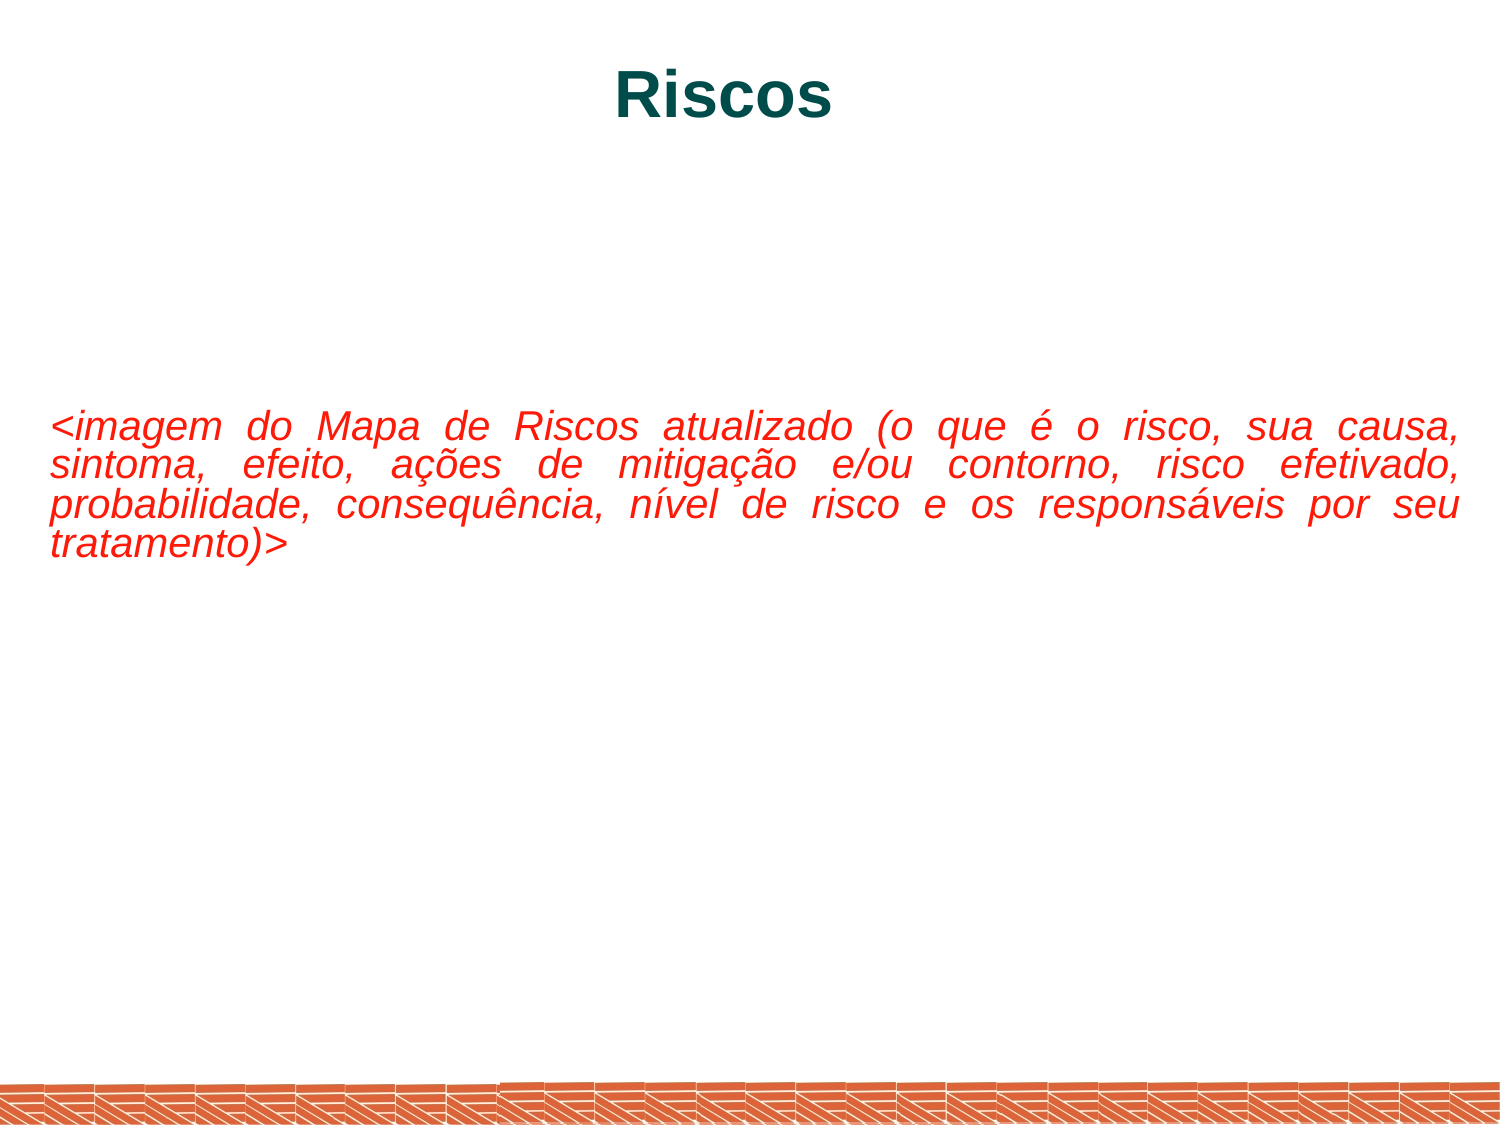

Riscos
<imagem do Mapa de Riscos atualizado (o que é o risco, sua causa, sintoma, efeito, ações de mitigação e/ou contorno, risco efetivado, probabilidade, consequência, nível de risco e os responsáveis por seu tratamento)>